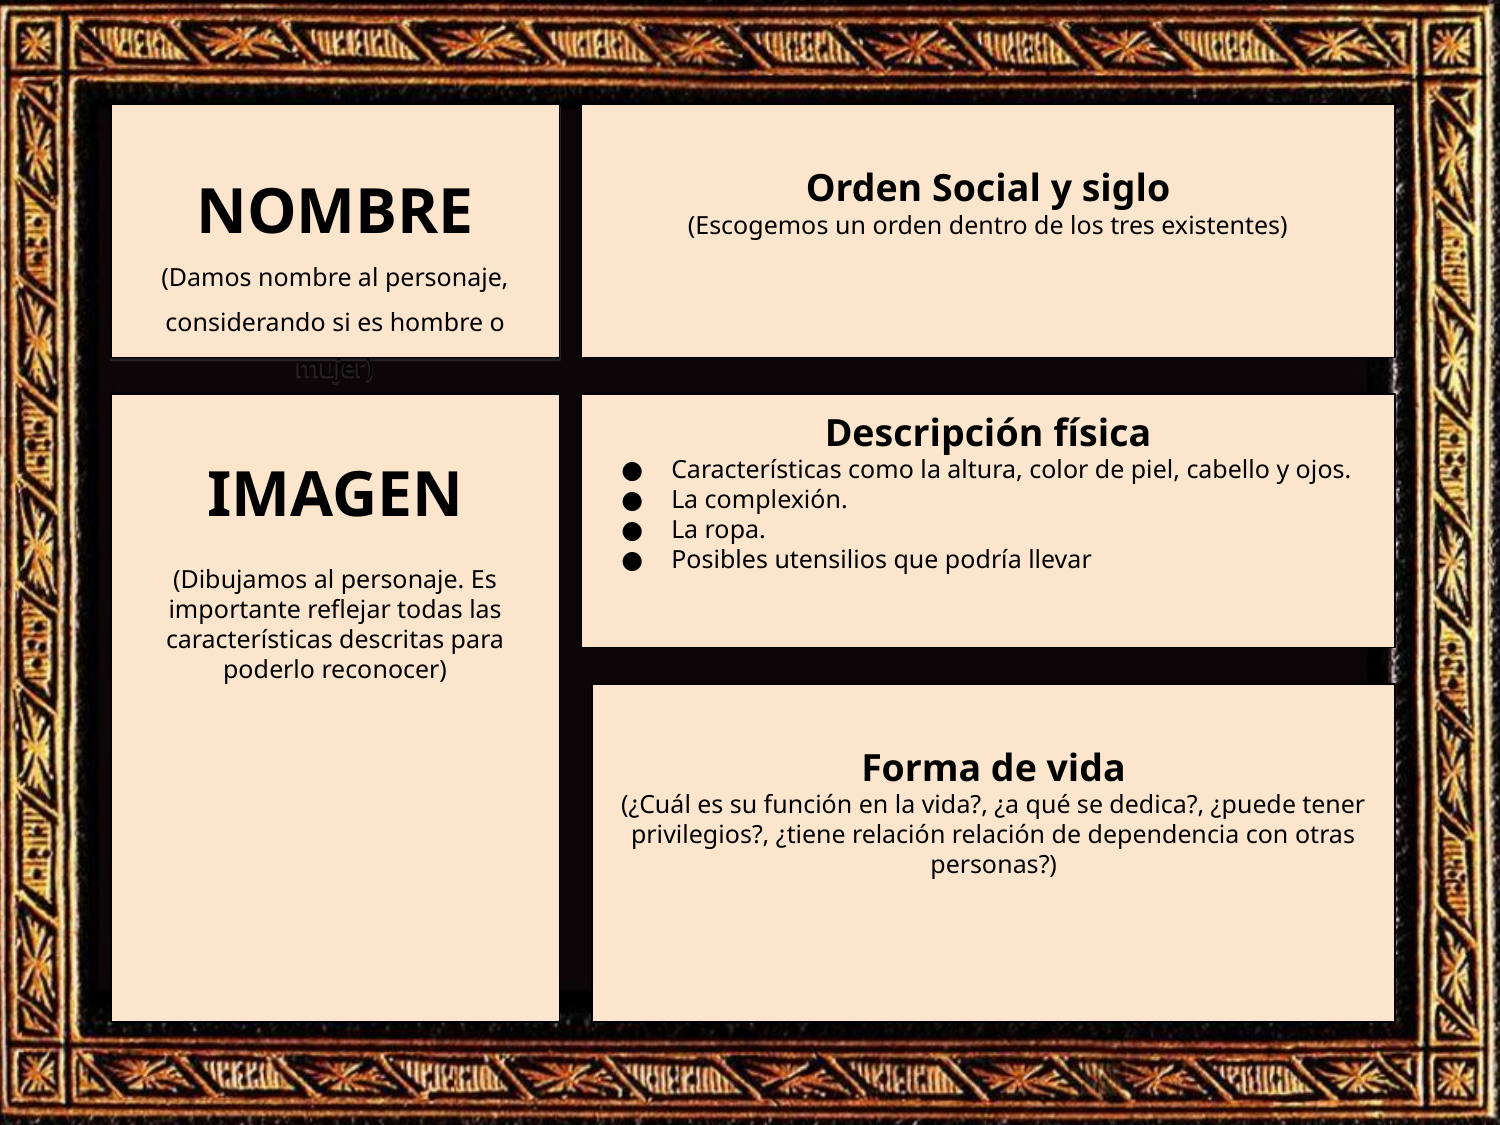

NOMBRE
(Damos nombre al personaje, considerando si es hombre o mujer)
Orden Social y siglo
(Escogemos un orden dentro de los tres existentes)
IMAGEN
(Dibujamos al personaje. Es importante reflejar todas las características descritas para poderlo reconocer)
Descripción física
Características como la altura, color de piel, cabello y ojos.
La complexión.
La ropa.
Posibles utensilios que podría llevar
Forma de vida
(¿Cuál es su función en la vida?, ¿a qué se dedica?, ¿puede tener privilegios?, ¿tiene relación relación de dependencia con otras personas?)